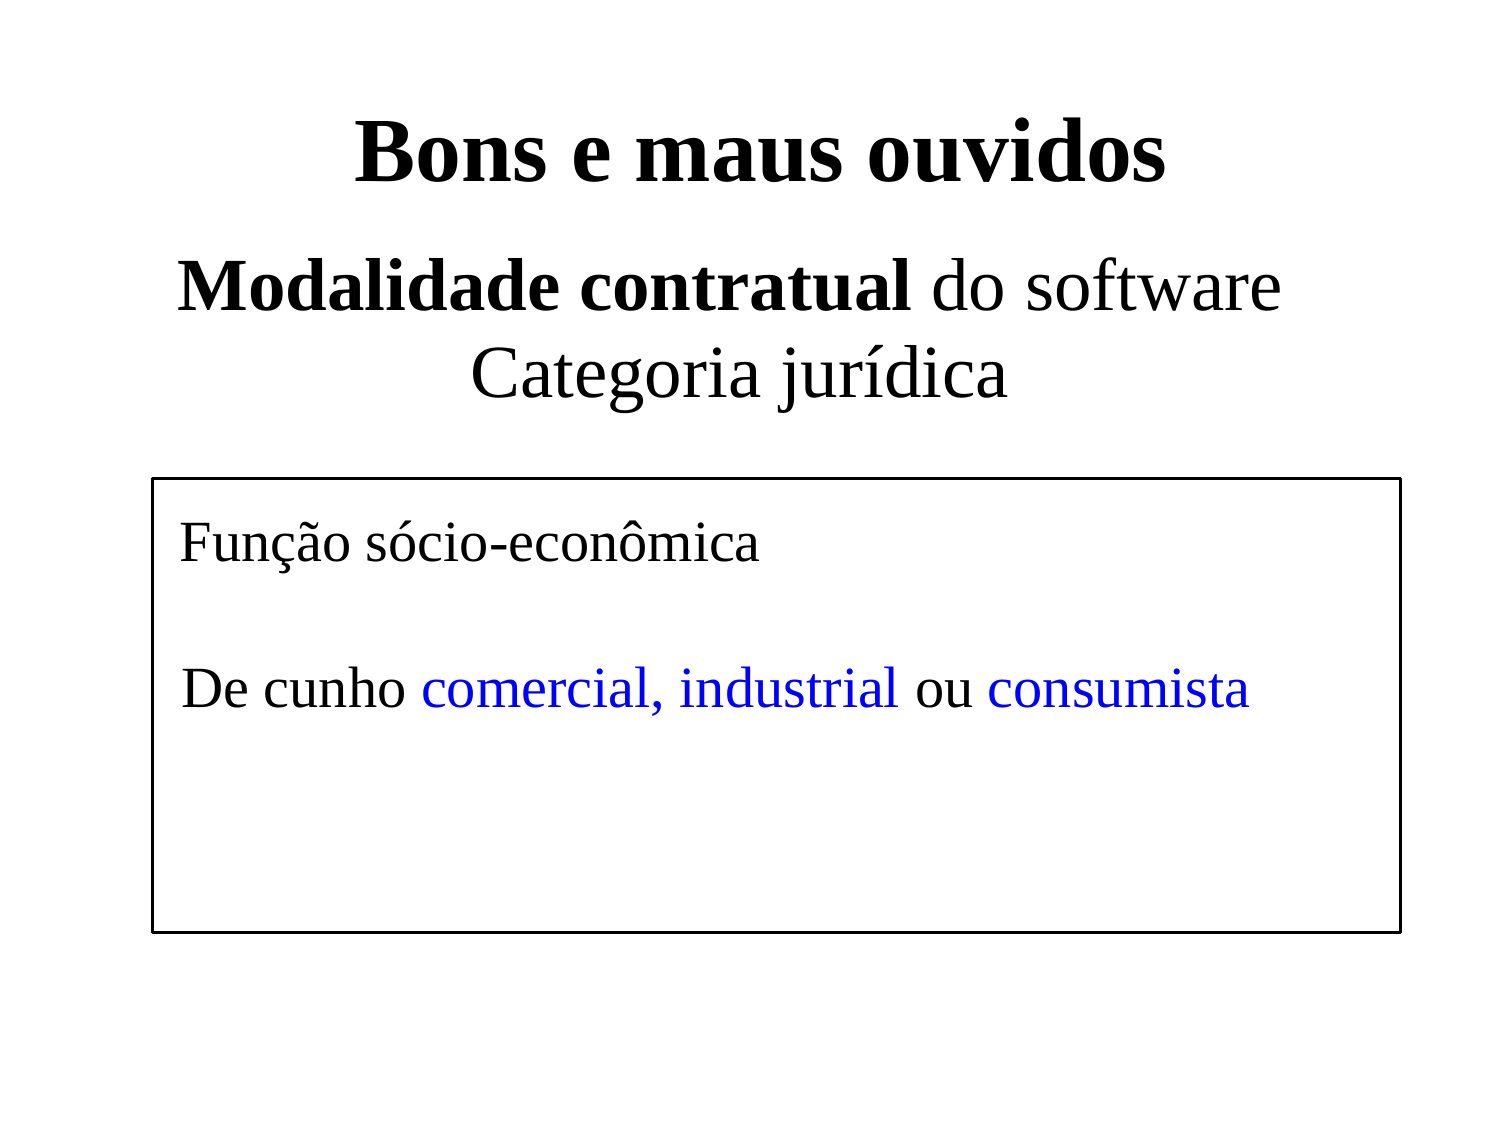

# Bons e maus ouvidos
Modalidade contratual do software
Categoria jurídica
 Função sócio-econômica
 De cunho comercial, industrial ou consumista
 Derivada do instrumento jurídico que o licencia